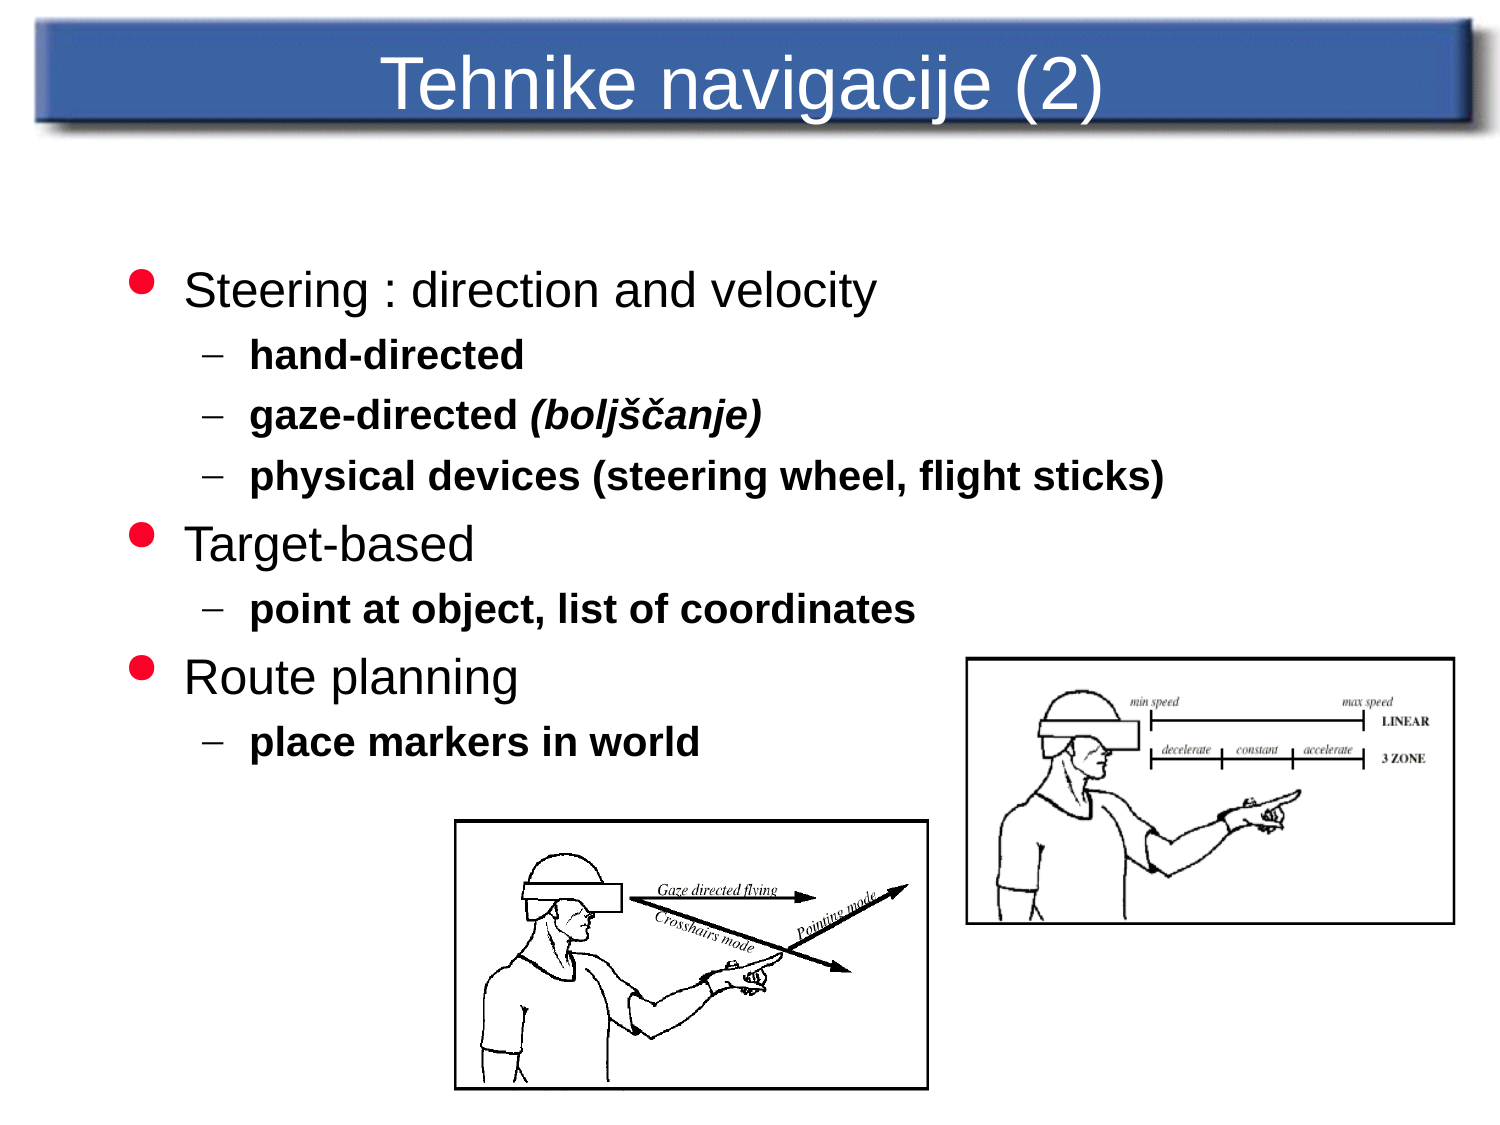

# Tehnike navigacije (2)
Steering : direction and velocity
hand-directed
gaze-directed (boljščanje)
physical devices (steering wheel, flight sticks)
Target-based
point at object, list of coordinates
Route planning
place markers in world
Mine, 1995